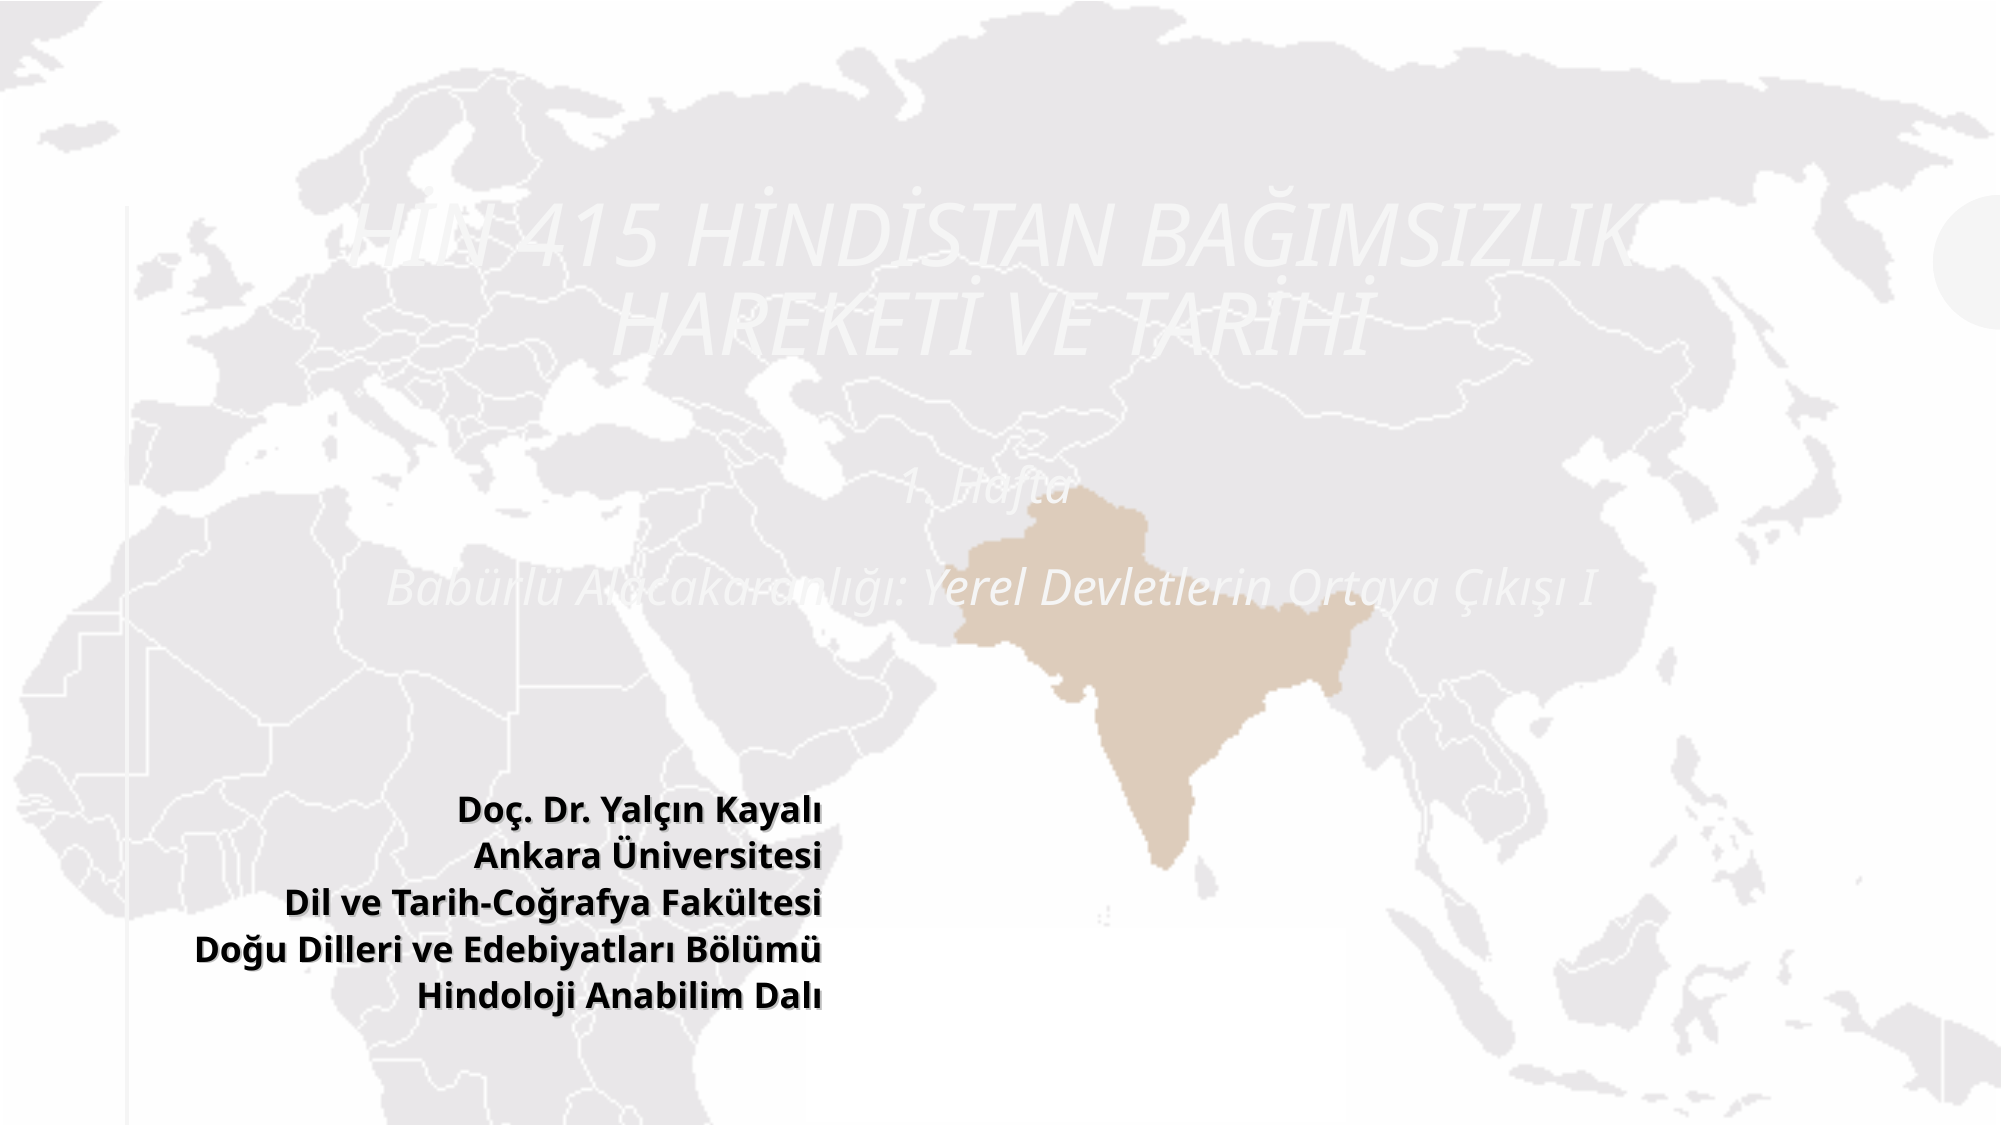

# Hin 415 Hindistan bağımsızlık hareketi ve tarihi 1. Hafta Babürlü Alacakaranlığı: Yerel Devletlerin Ortaya Çıkışı I
Doç. Dr. Yalçın Kayalı
Ankara Üniversitesi
Dil ve Tarih-Coğrafya Fakültesi
Doğu Dilleri ve Edebiyatları Bölümü
Hindoloji Anabilim Dalı